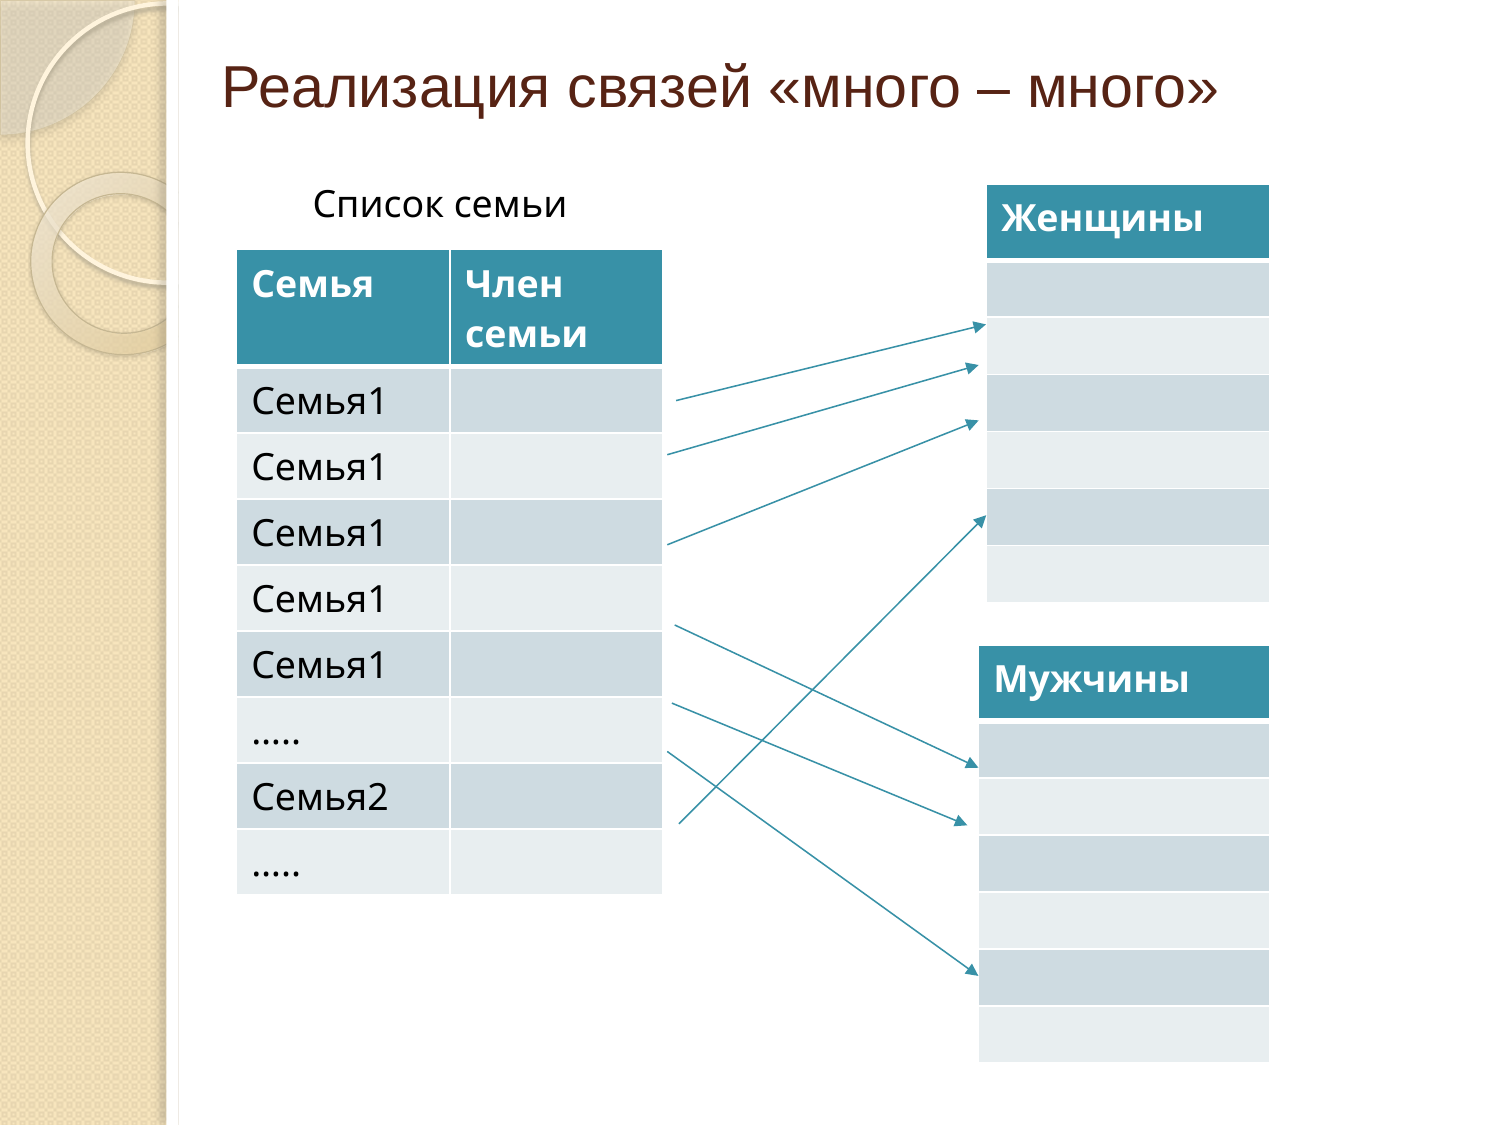

# Реализация связей «много – много»
Список семьи
| Женщины |
| --- |
| |
| |
| |
| |
| |
| |
| Семья | Член семьи |
| --- | --- |
| Семья1 | |
| Семья1 | |
| Семья1 | |
| Семья1 | |
| Семья1 | |
| ….. | |
| Семья2 | |
| ….. | |
| Мужчины |
| --- |
| |
| |
| |
| |
| |
| |